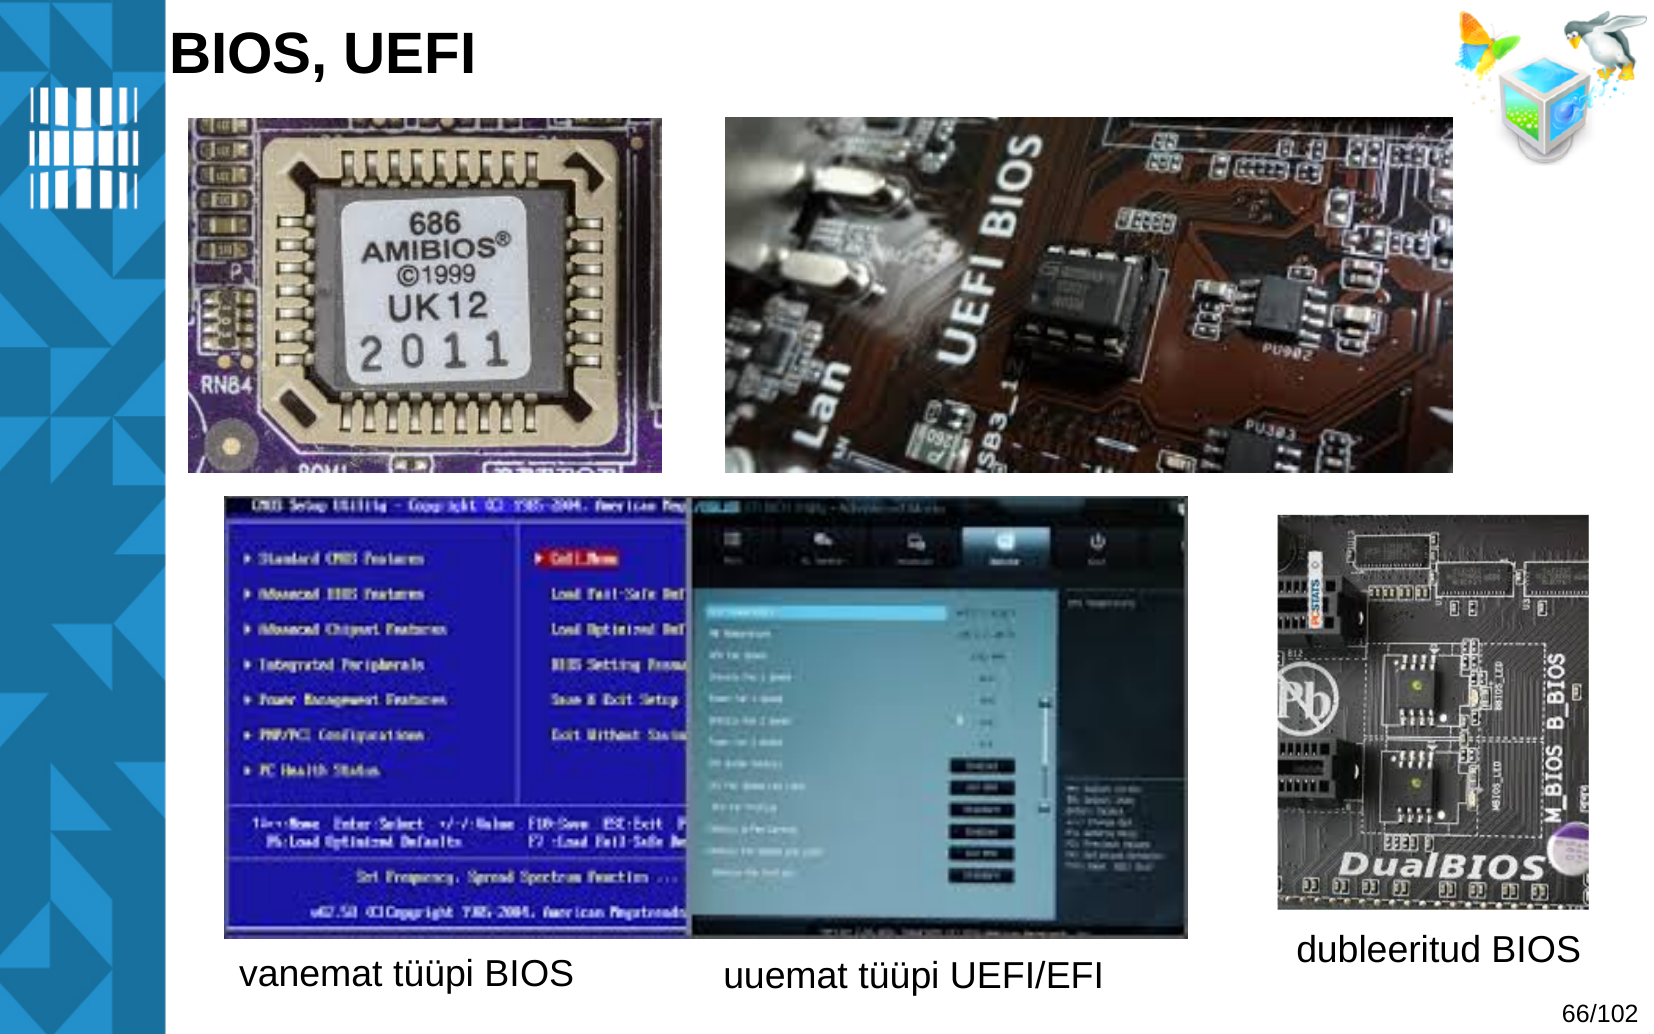

# BIOS, UEFI
dubleeritud BIOS
vanemat tüüpi BIOS
uuemat tüüpi UEFI/EFI